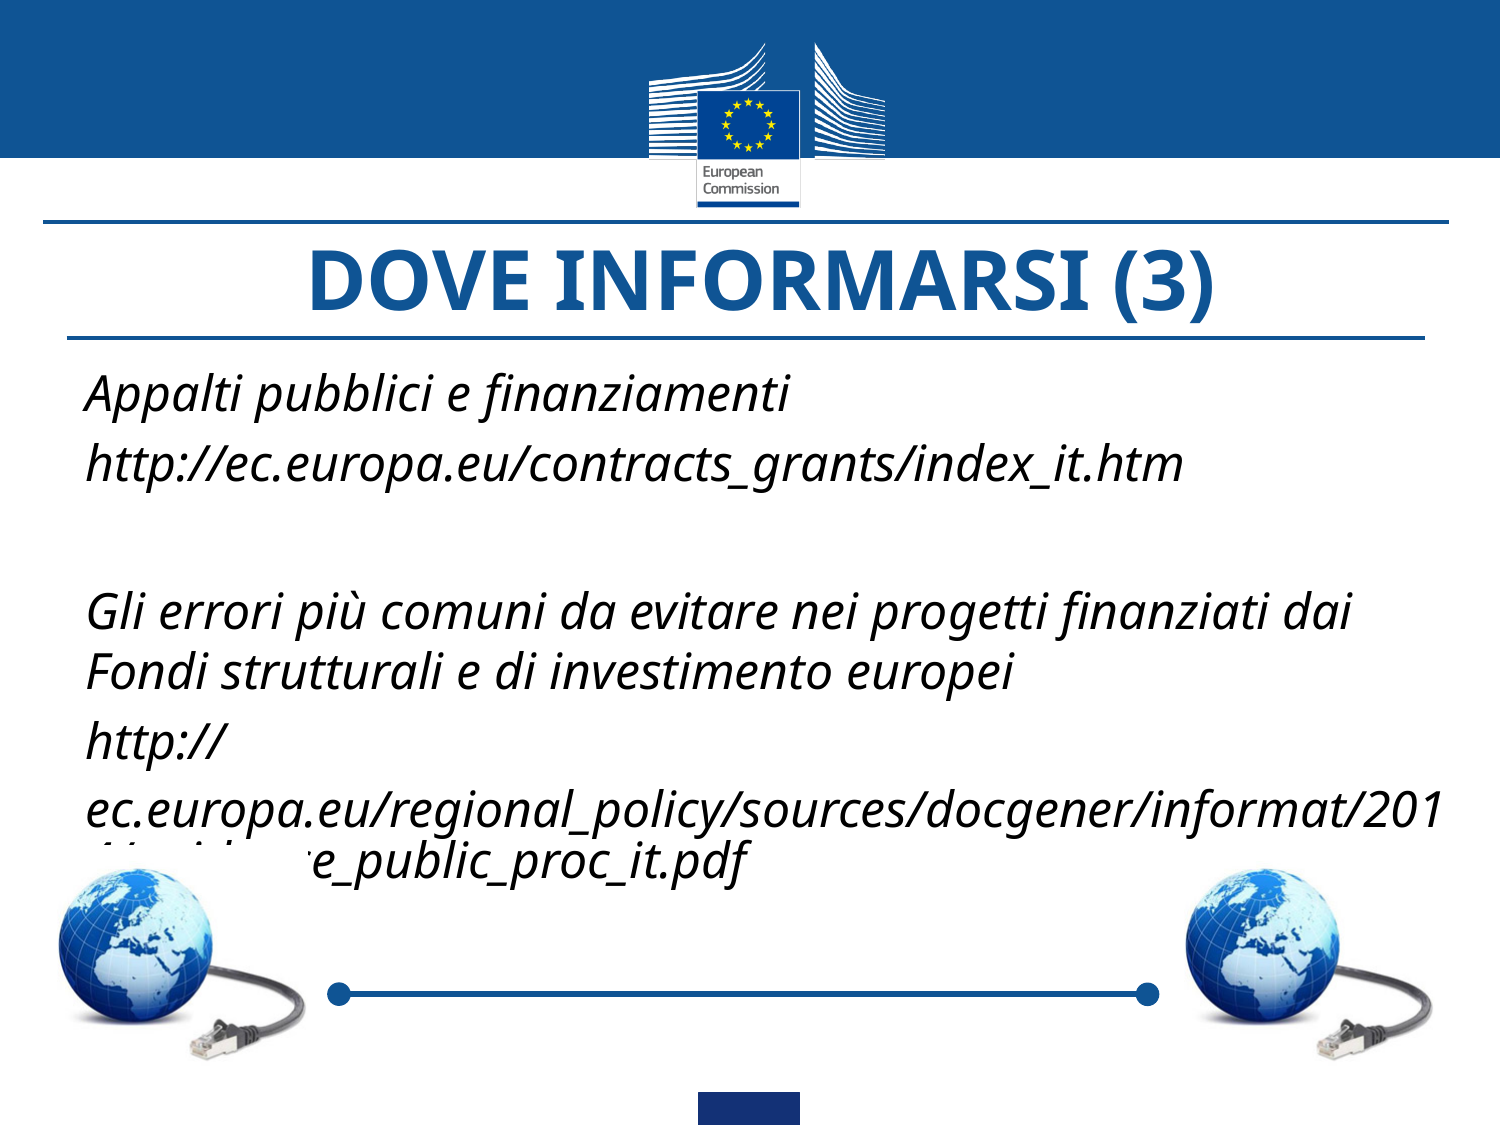

# DOVE INFORMARSI (3)
Appalti pubblici e finanziamenti
http://ec.europa.eu/contracts_grants/index_it.htm
Gli errori più comuni da evitare nei progetti finanziati dai Fondi strutturali e di investimento europei
http://ec.europa.eu/regional_policy/sources/docgener/informat/2014/guidance_public_proc_it.pdf